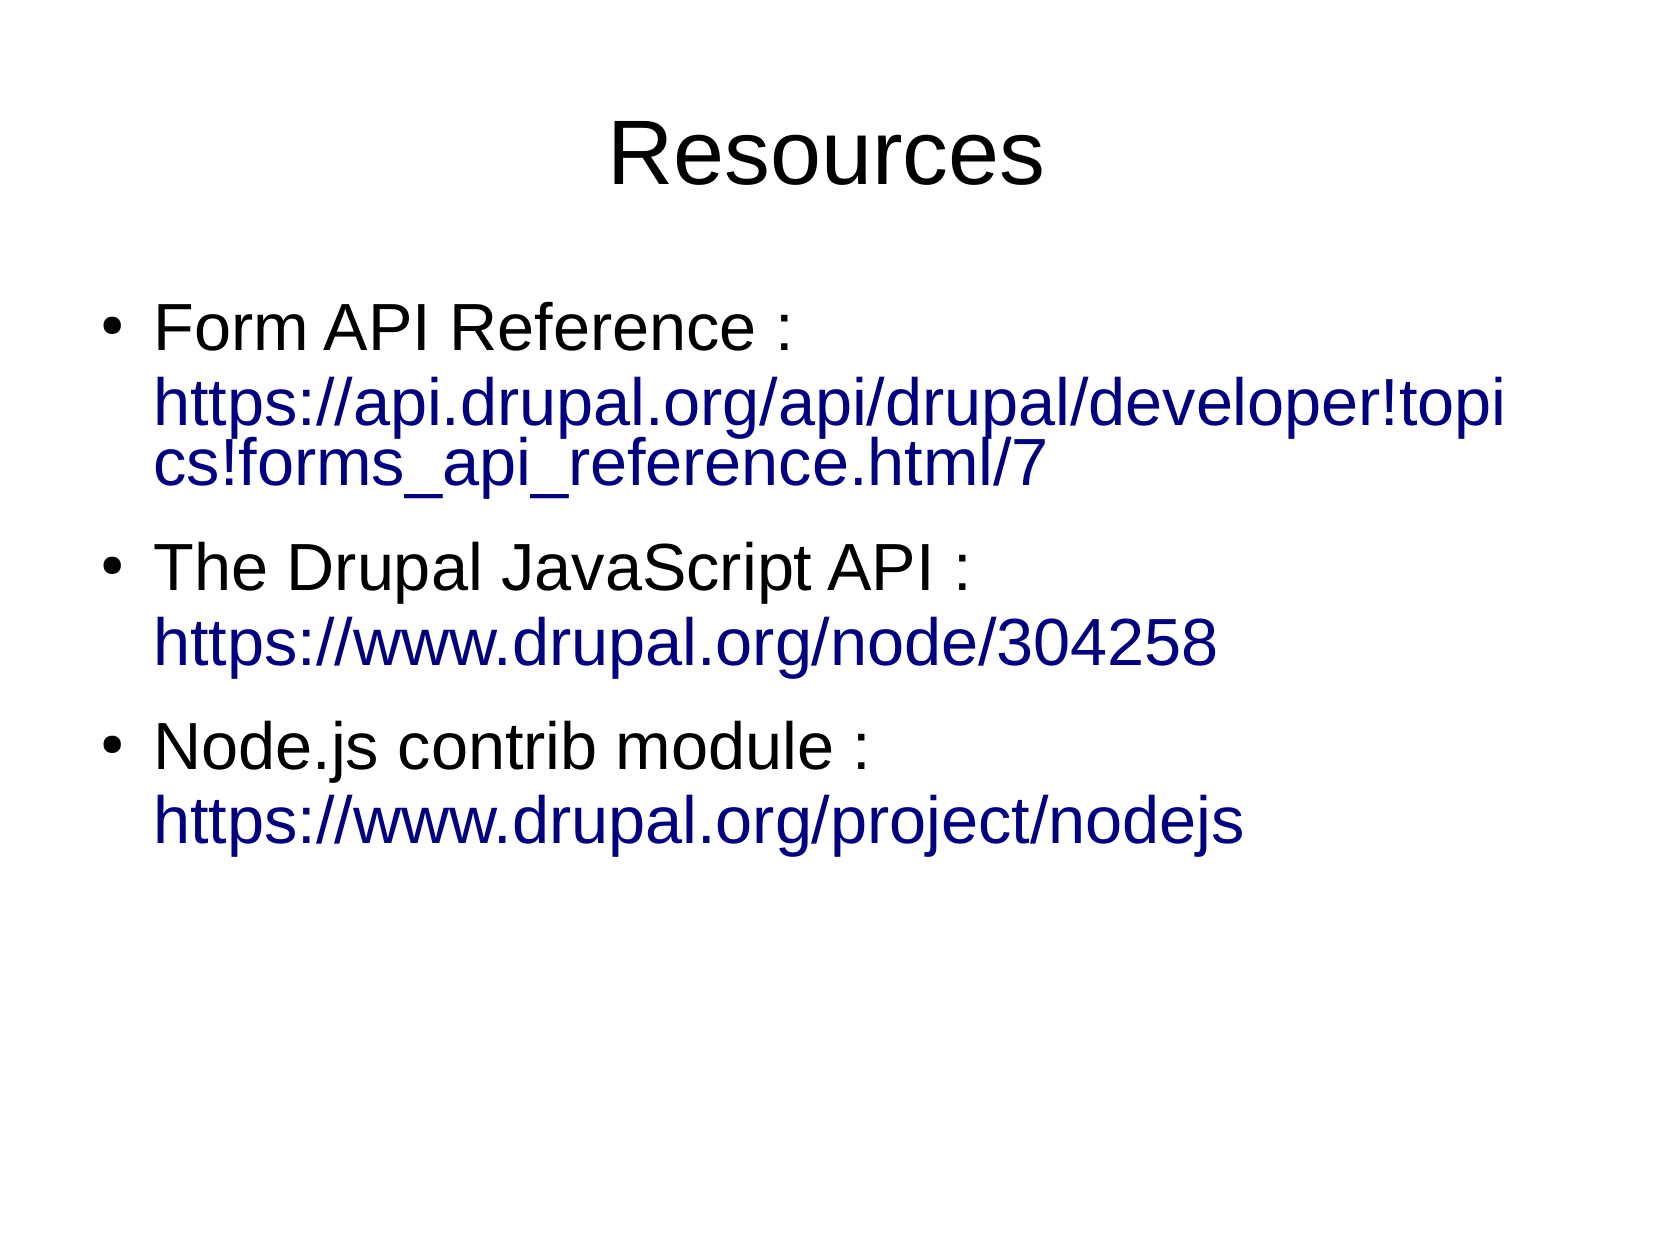

# Resources
Form API Reference : https://api.drupal.org/api/drupal/developer!topics!forms_api_reference.html/7
The Drupal JavaScript API : https://www.drupal.org/node/304258
Node.js contrib module : https://www.drupal.org/project/nodejs